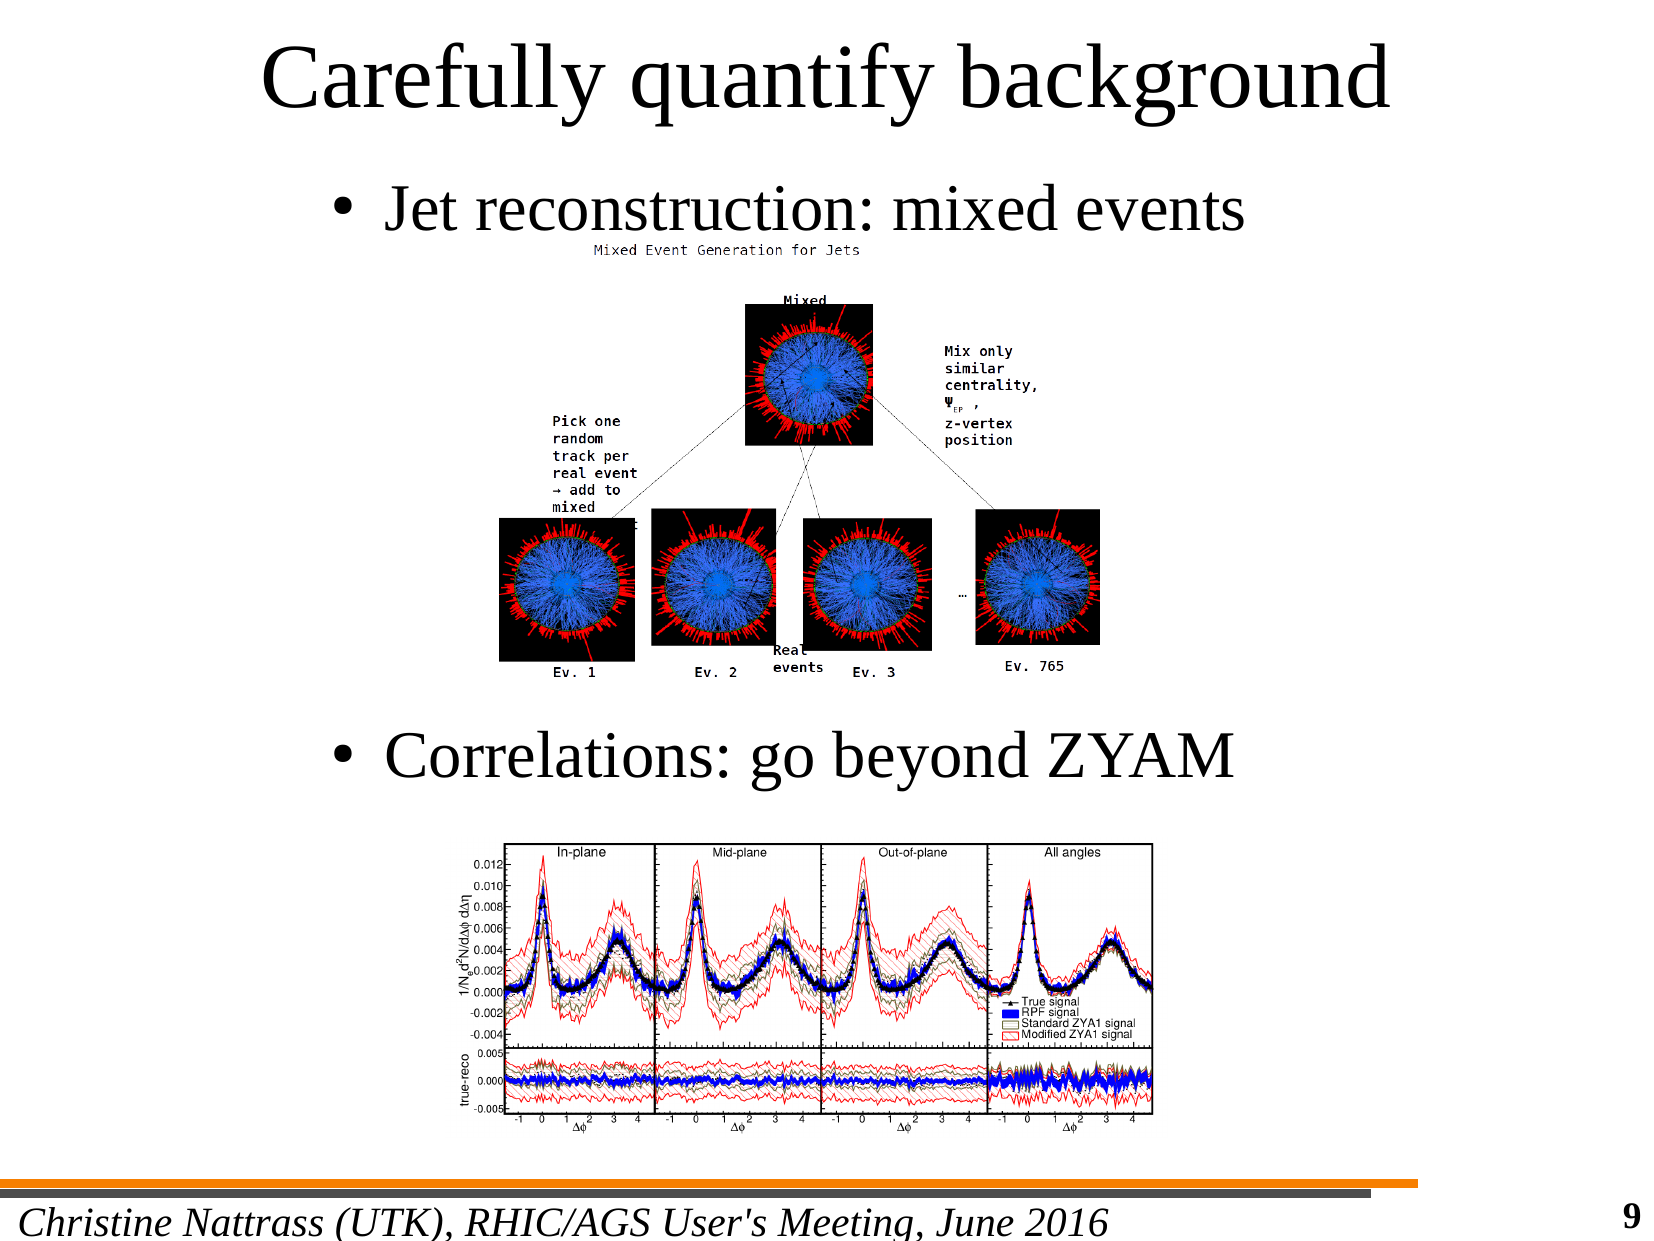

# Carefully quantify background
Jet reconstruction: mixed events
Correlations: go beyond ZYAM